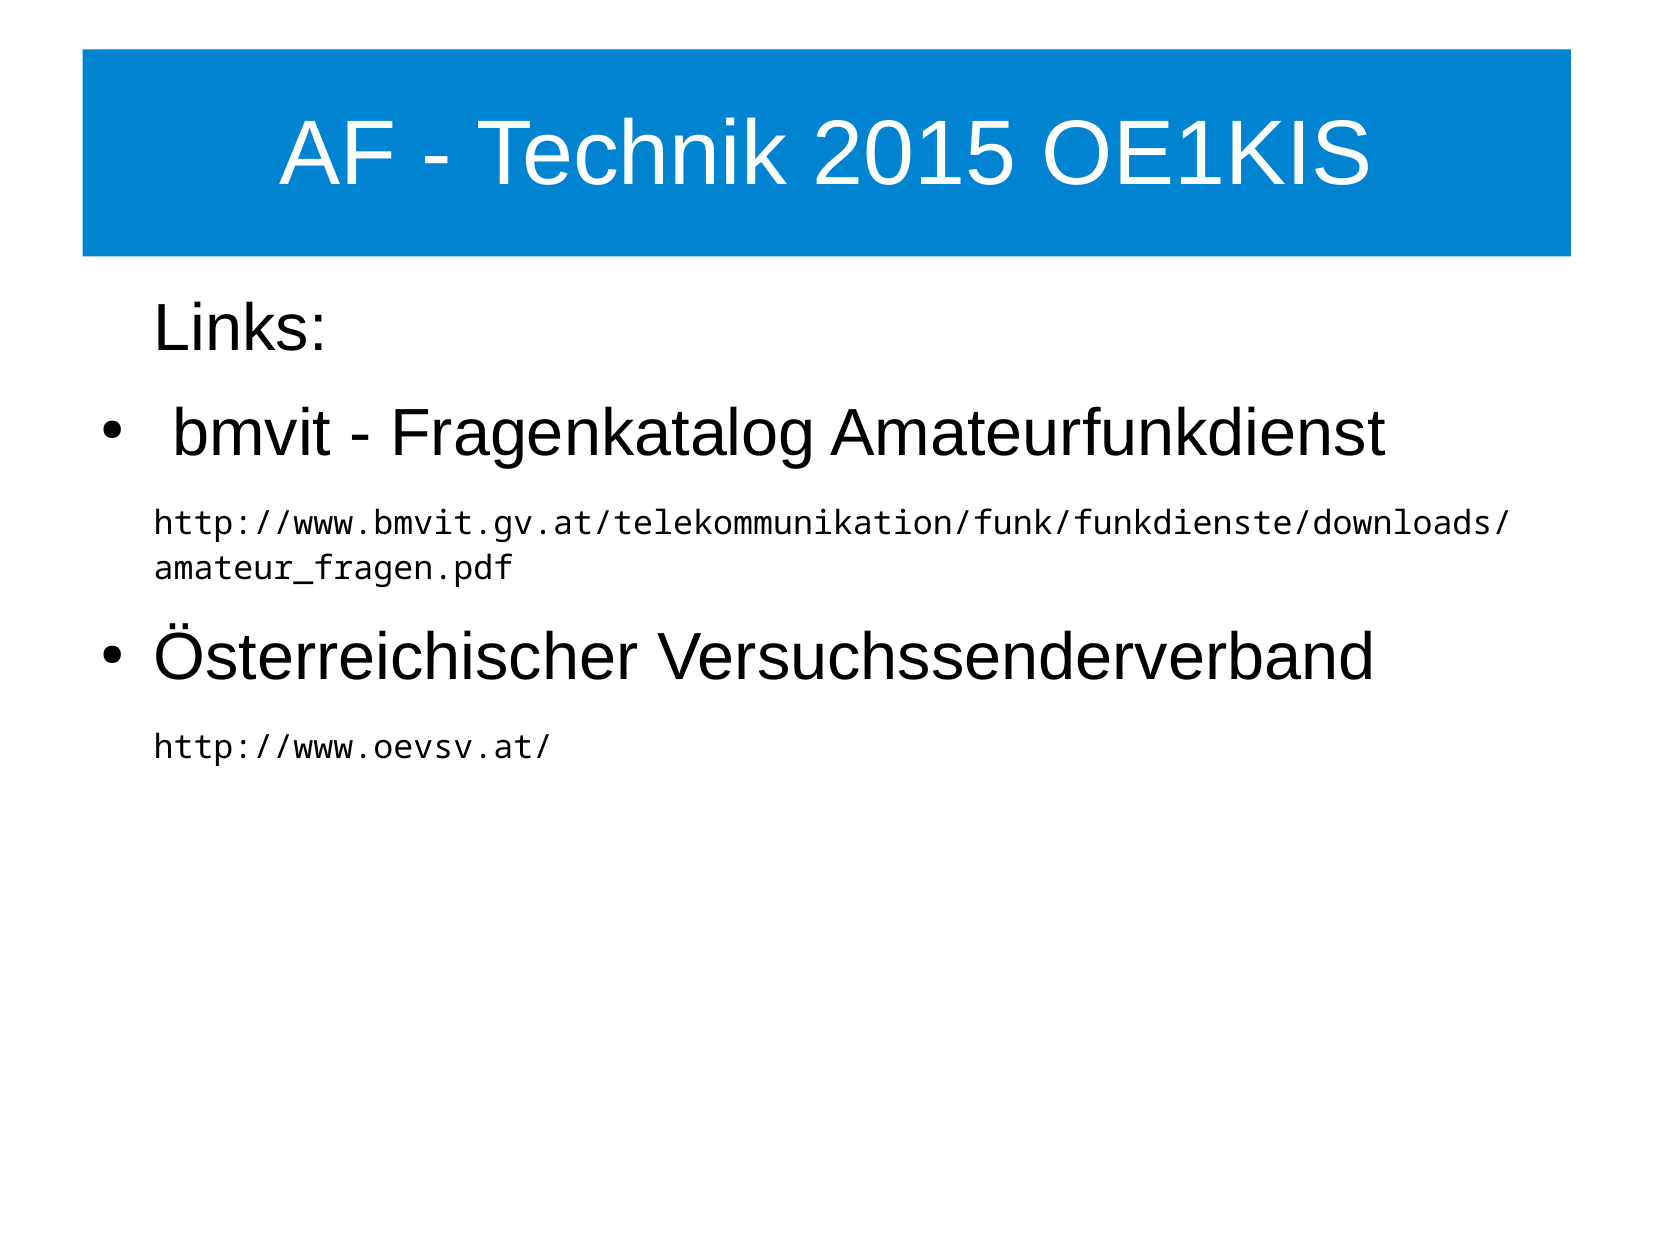

# AF - Technik 2015 OE1KIS
Links:
 bmvit - Fragenkatalog Amateurfunkdienst
http://www.bmvit.gv.at/telekommunikation/funk/funkdienste/downloads/amateur_fragen.pdf
Österreichischer Versuchssenderverband
http://www.oevsv.at/